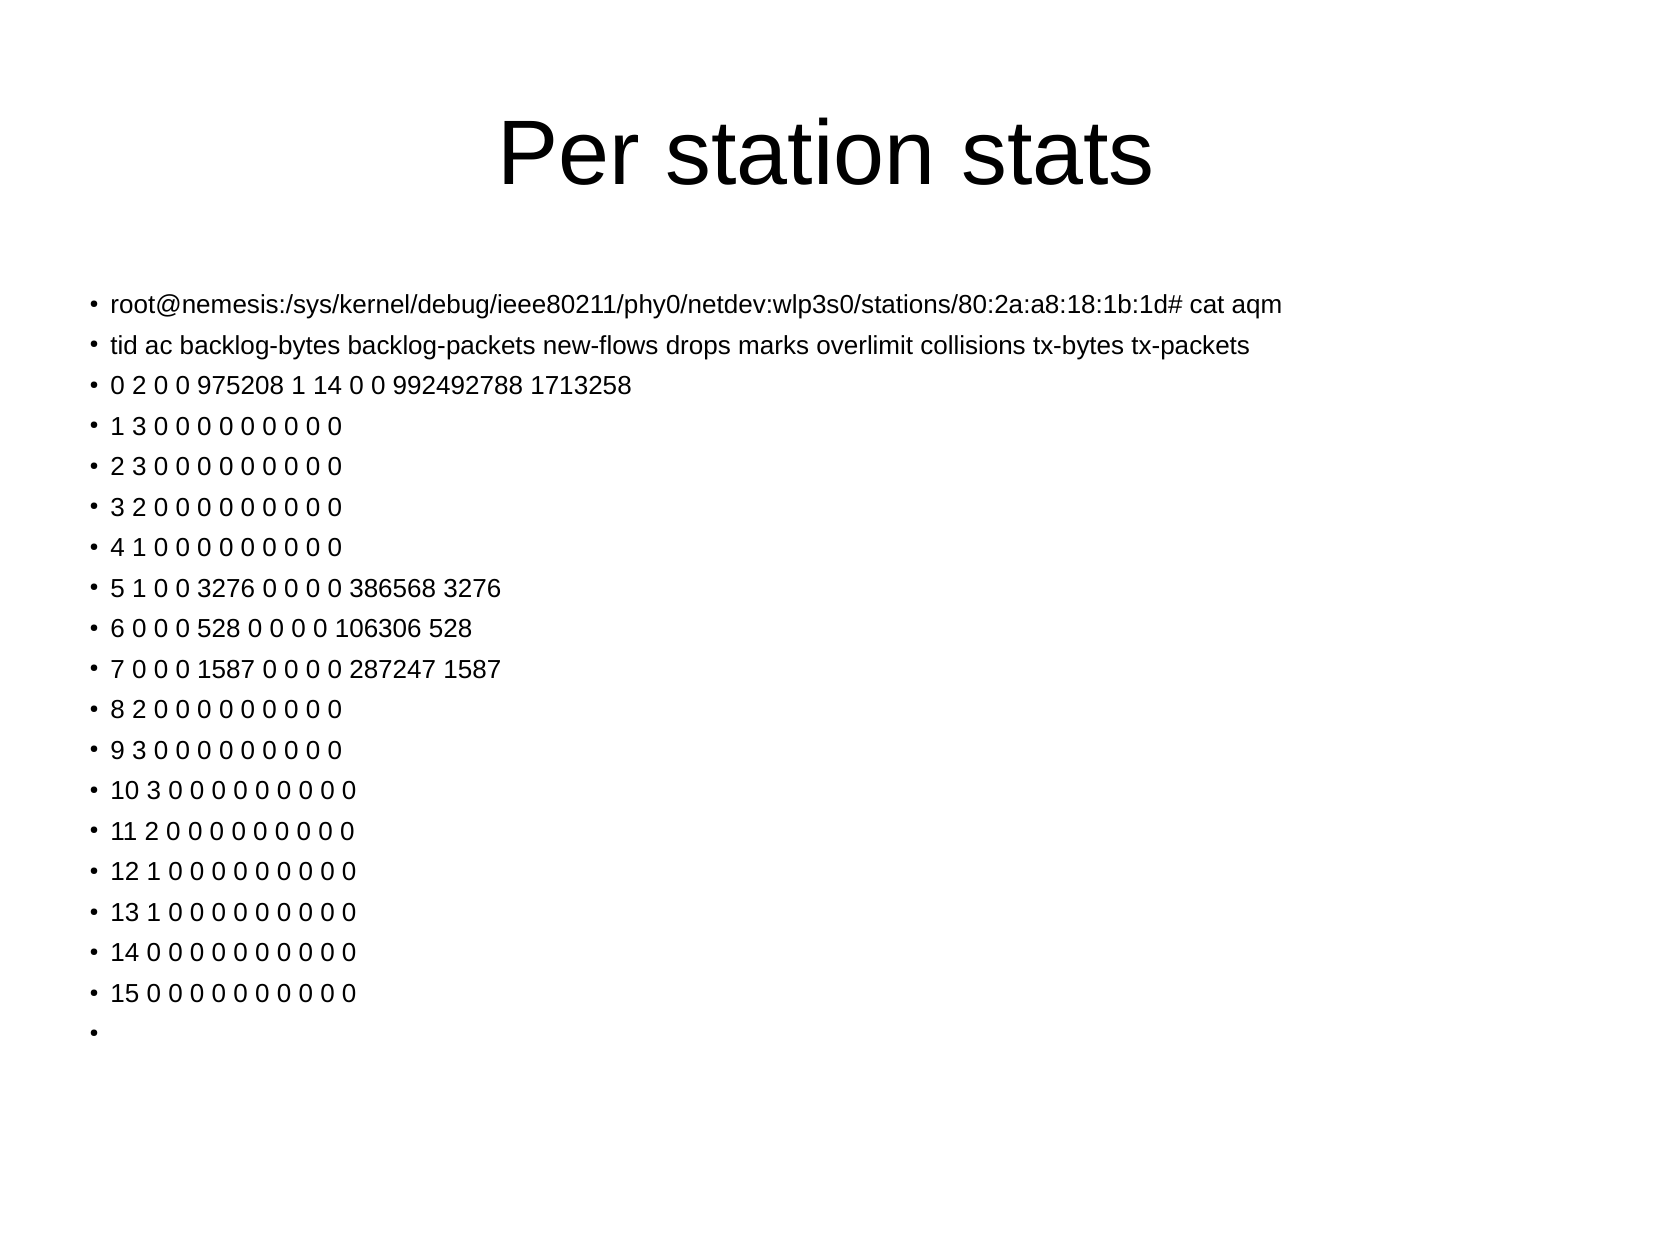

# Per station stats
root@nemesis:/sys/kernel/debug/ieee80211/phy0/netdev:wlp3s0/stations/80:2a:a8:18:1b:1d# cat aqm
tid ac backlog-bytes backlog-packets new-flows drops marks overlimit collisions tx-bytes tx-packets
0 2 0 0 975208 1 14 0 0 992492788 1713258
1 3 0 0 0 0 0 0 0 0 0
2 3 0 0 0 0 0 0 0 0 0
3 2 0 0 0 0 0 0 0 0 0
4 1 0 0 0 0 0 0 0 0 0
5 1 0 0 3276 0 0 0 0 386568 3276
6 0 0 0 528 0 0 0 0 106306 528
7 0 0 0 1587 0 0 0 0 287247 1587
8 2 0 0 0 0 0 0 0 0 0
9 3 0 0 0 0 0 0 0 0 0
10 3 0 0 0 0 0 0 0 0 0
11 2 0 0 0 0 0 0 0 0 0
12 1 0 0 0 0 0 0 0 0 0
13 1 0 0 0 0 0 0 0 0 0
14 0 0 0 0 0 0 0 0 0 0
15 0 0 0 0 0 0 0 0 0 0